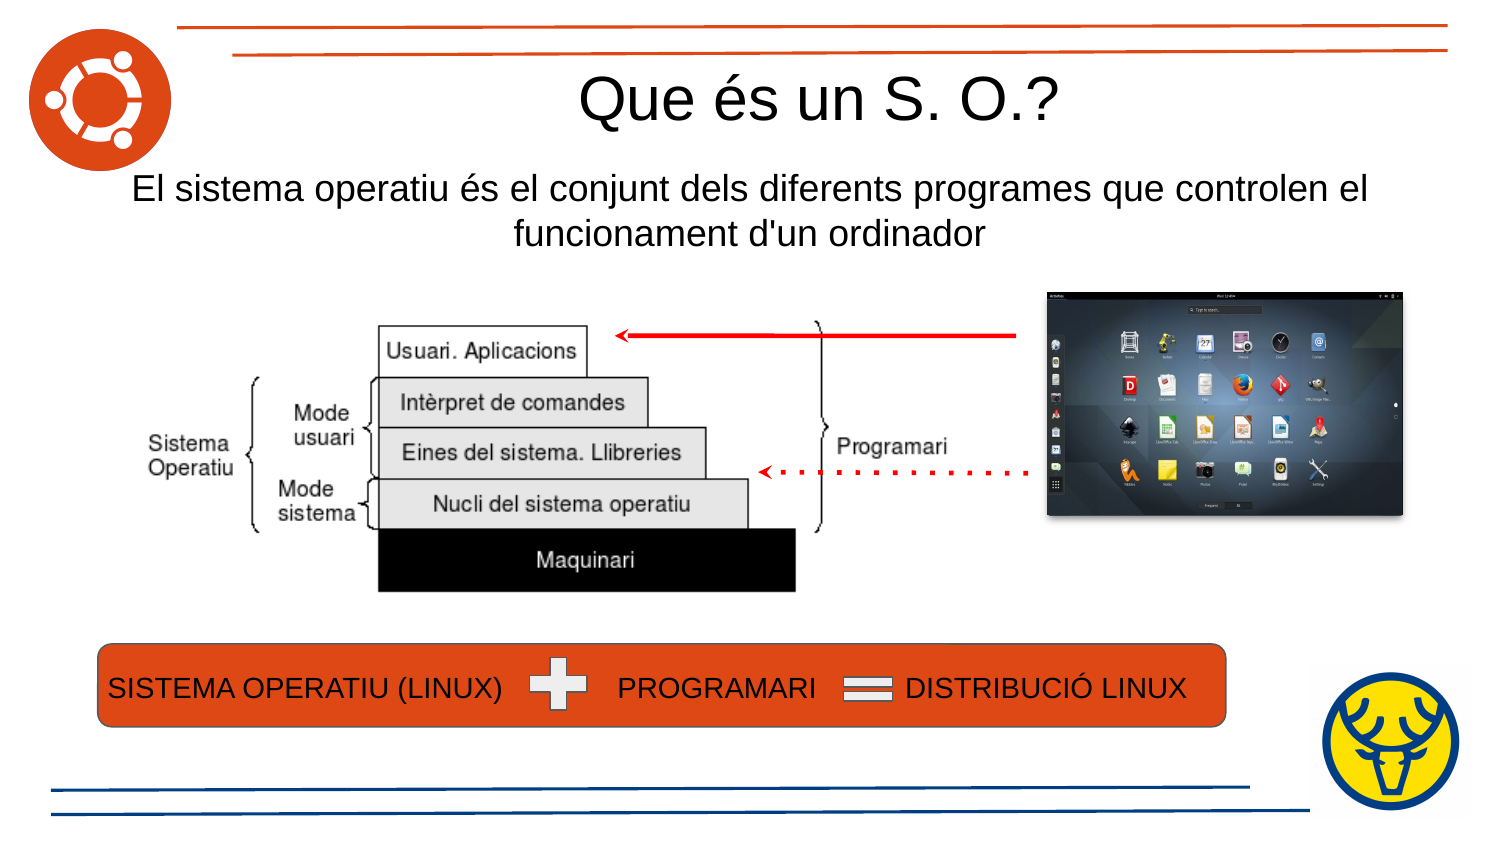

# Que és un S. O.?
El sistema operatiu és el conjunt dels diferents programes que controlen el funcionament d'un ordinador
PROGRAMARI
SISTEMA OPERATIU (LINUX)
DISTRIBUCIÓ LINUX